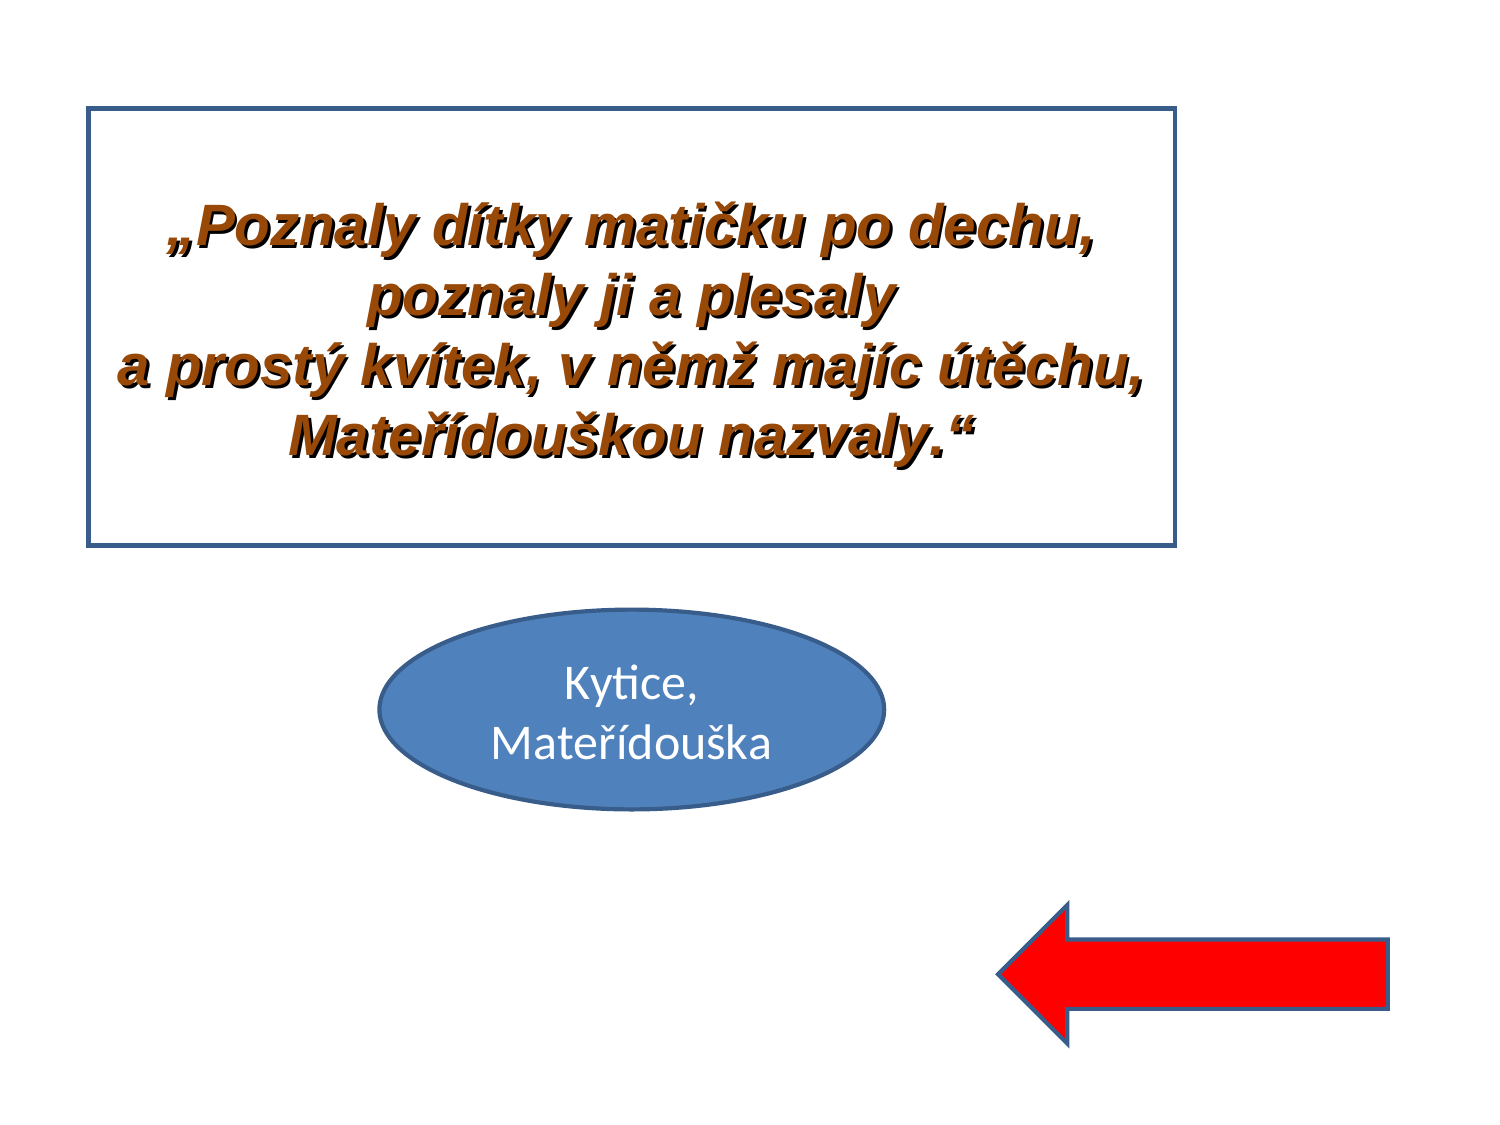

„Poznaly dítky matičku po dechu,
poznaly ji a plesaly
a prostý kvítek, v němž majíc útěchu,
Mateřídouškou nazvaly.“
Kytice, Mateřídouška